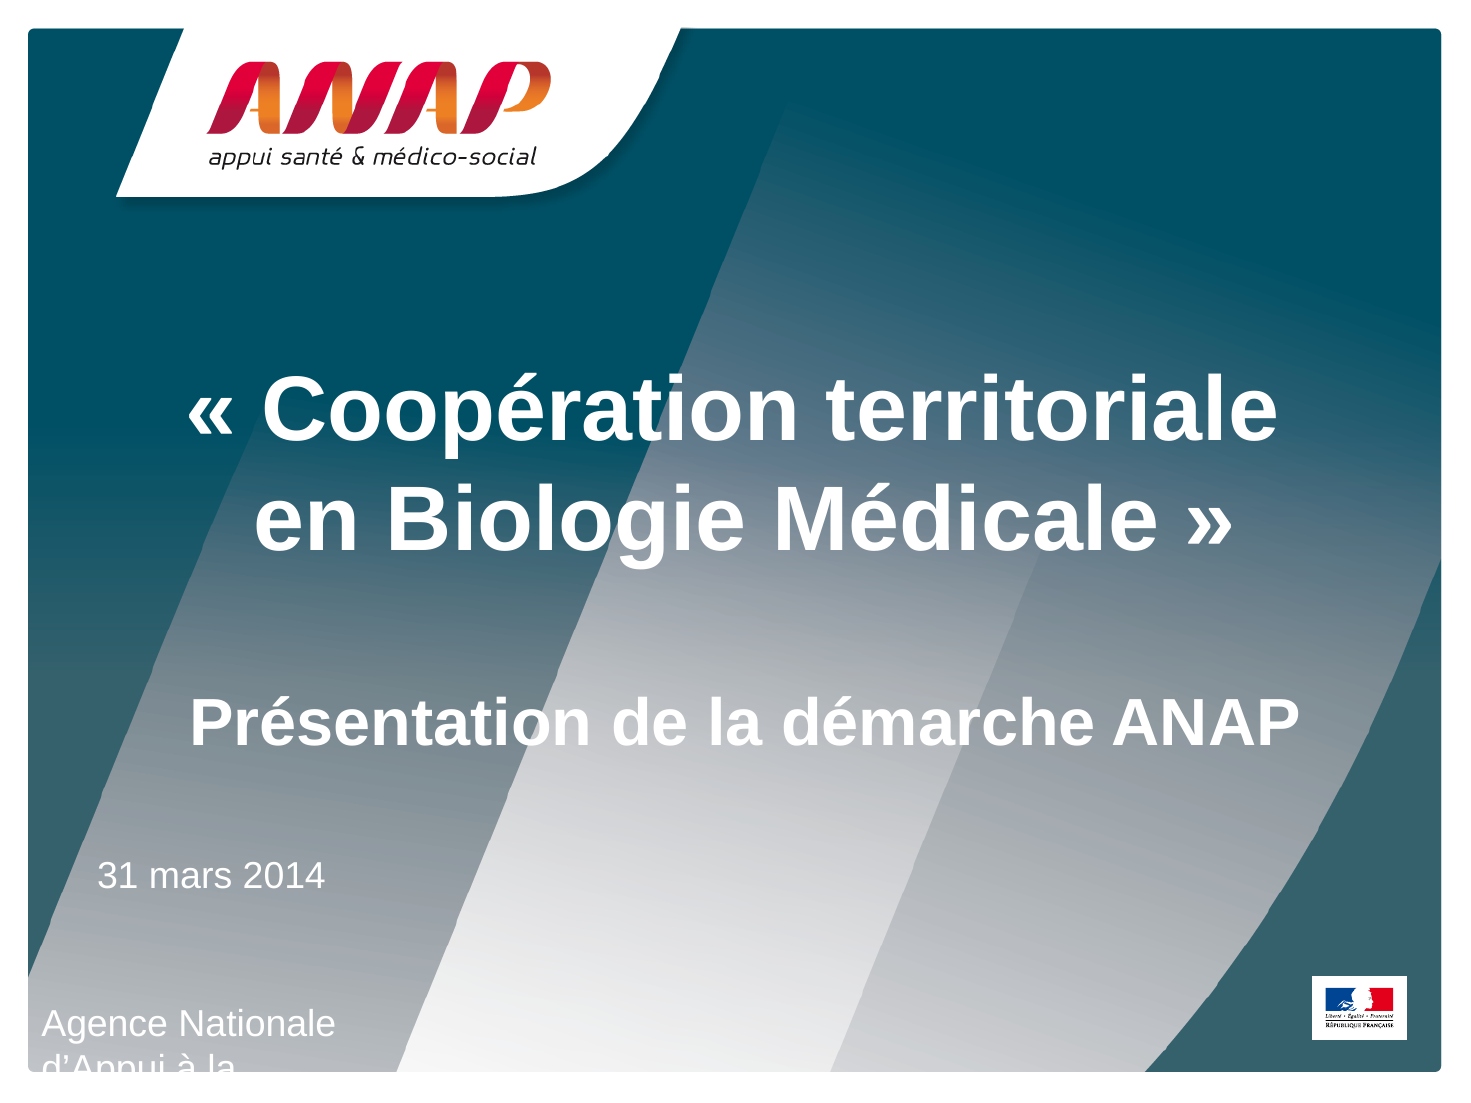

# « Coopération territoriale en Biologie Médicale » Présentation de la démarche ANAP
31 mars 2014